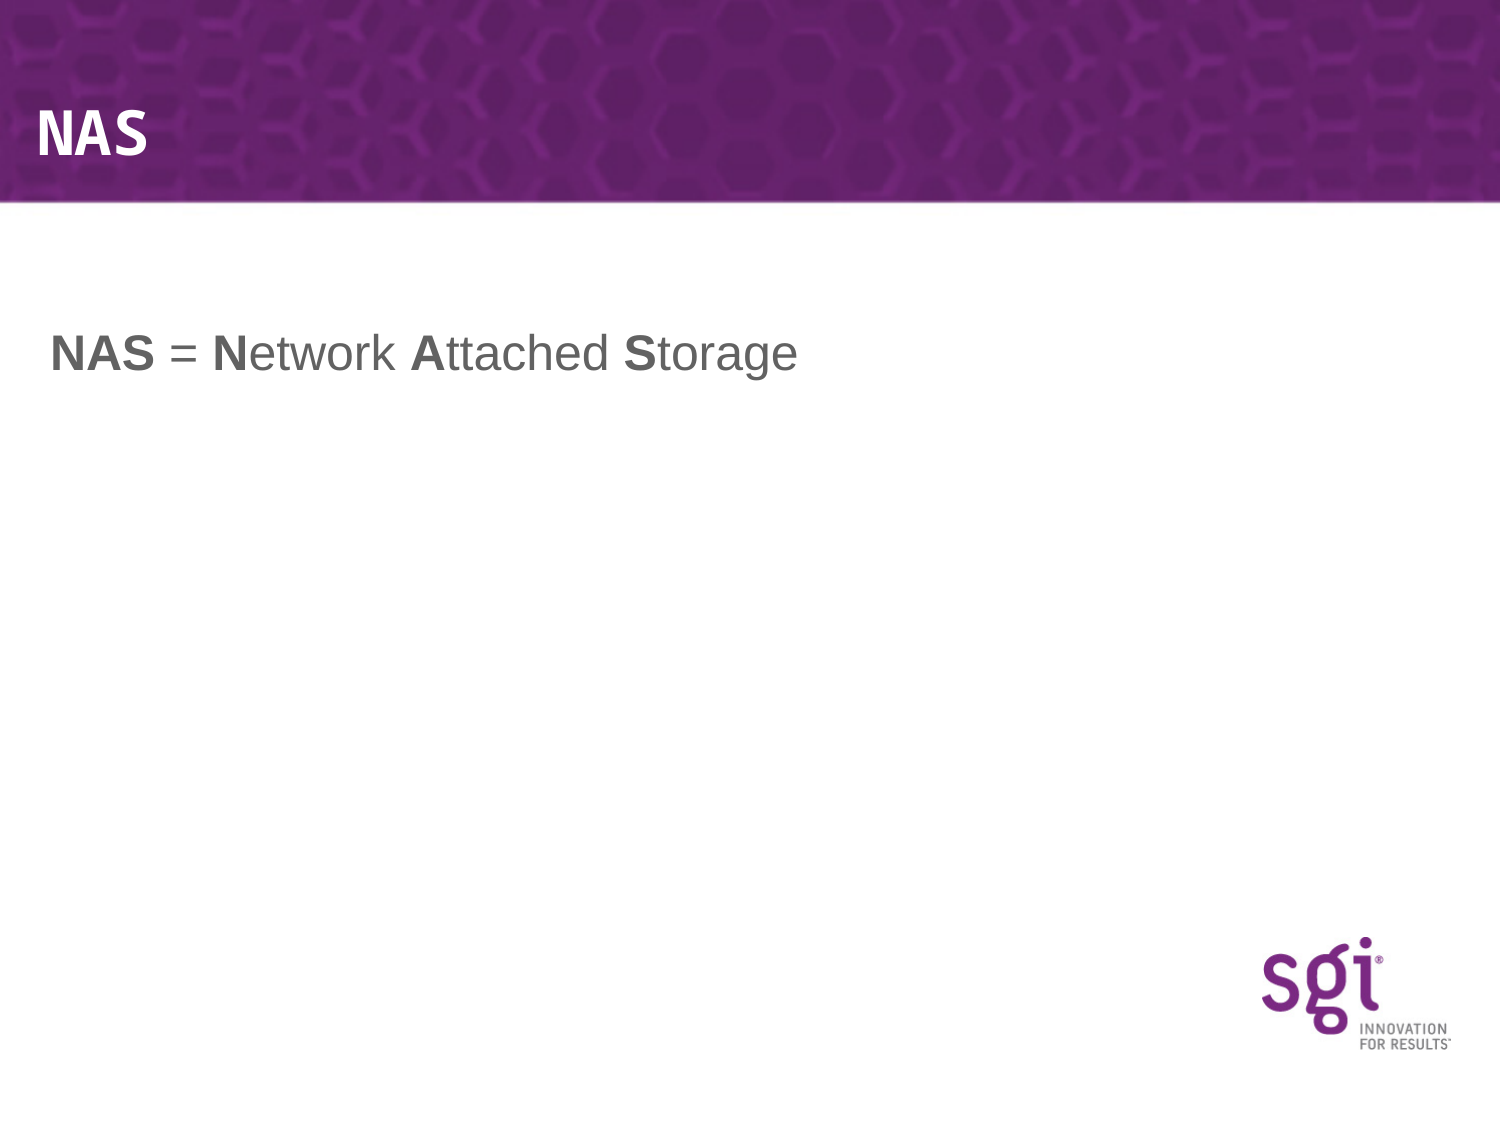

# NAS
NAS = Network Attached Storage